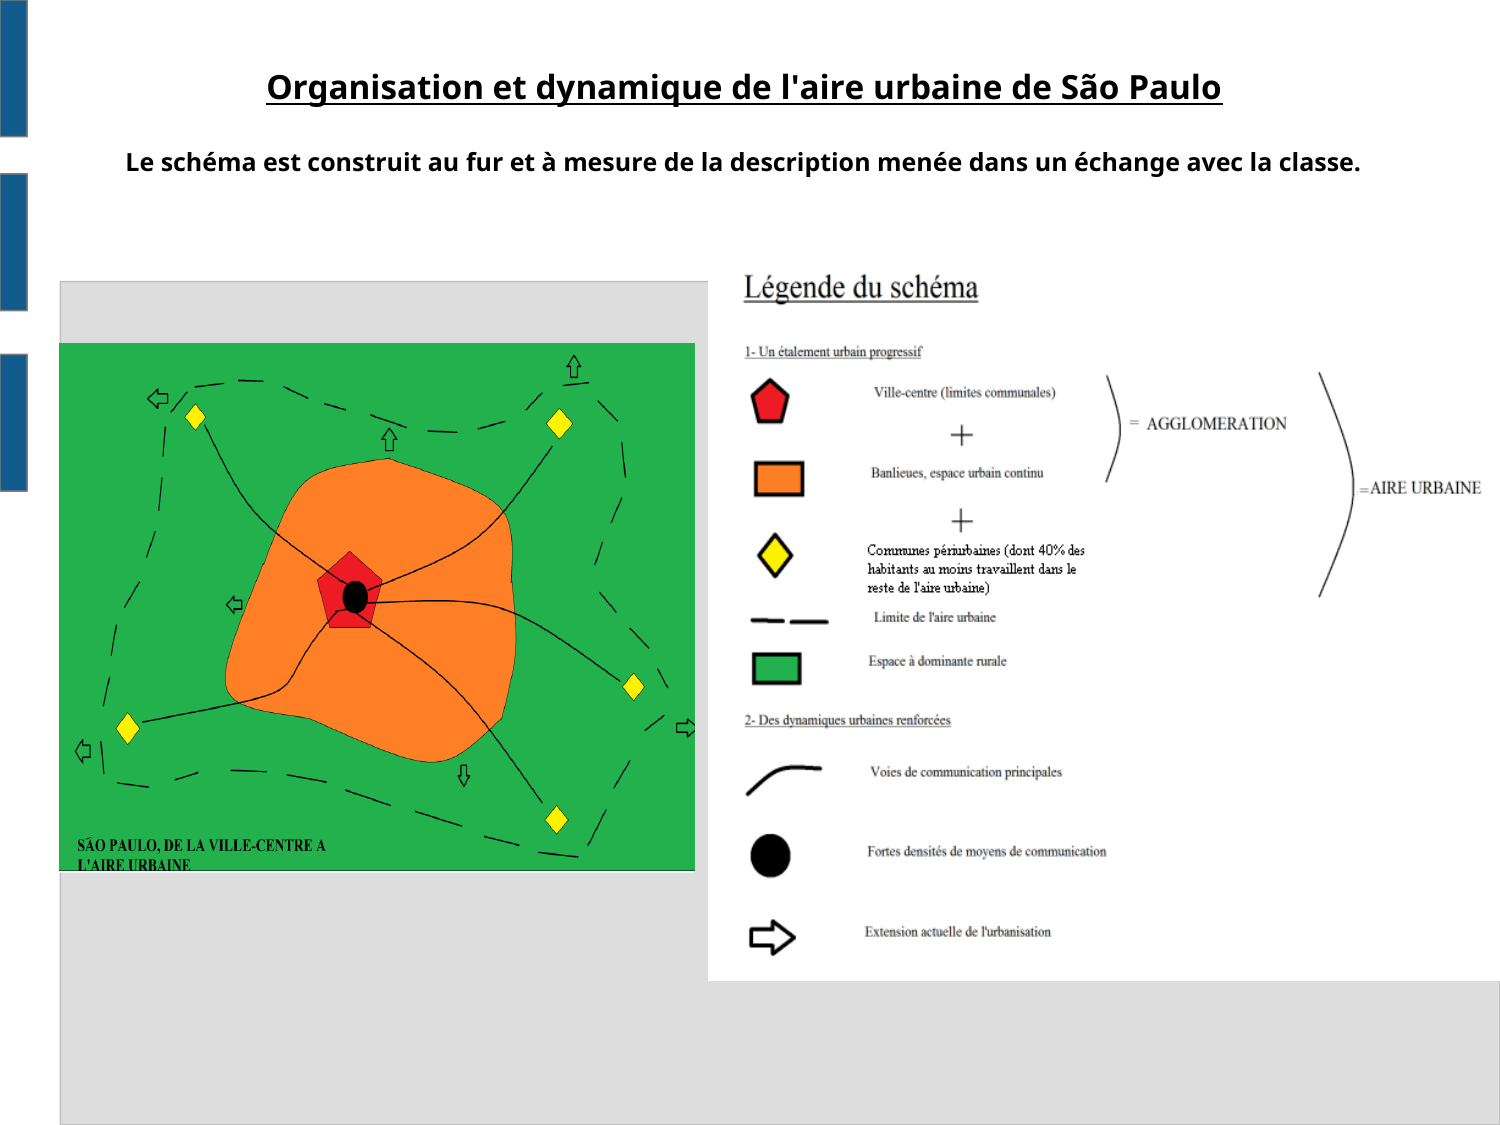

# Organisation et dynamique de l'aire urbaine de São Paulo Le schéma est construit au fur et à mesure de la description menée dans un échange avec la classe.